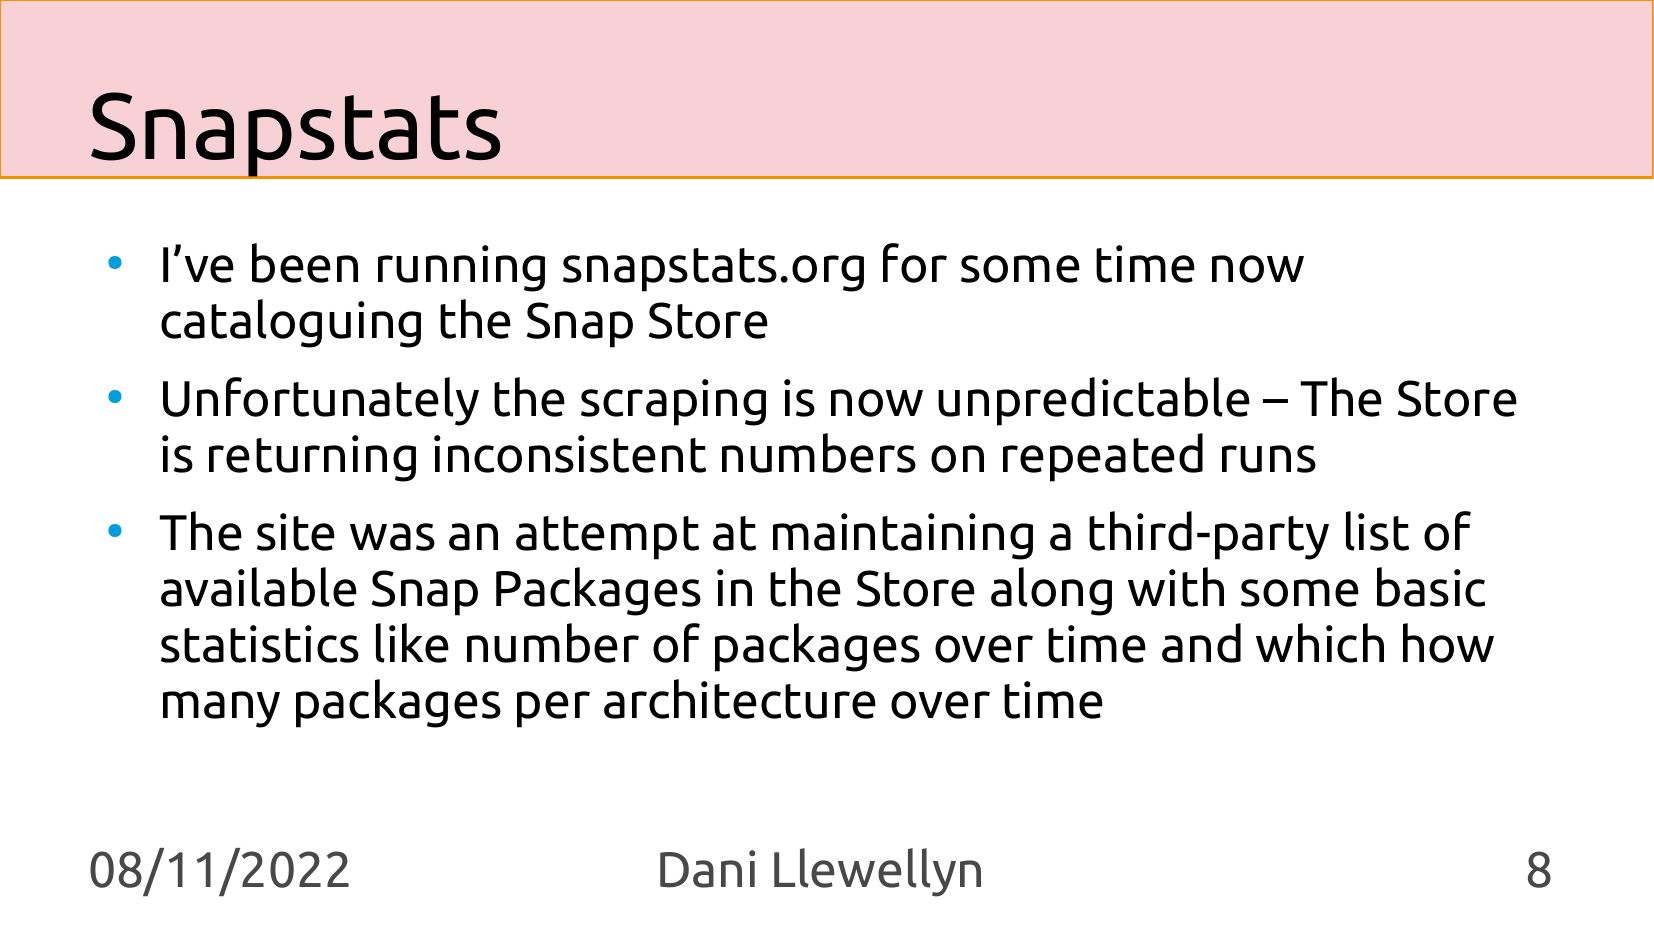

# Snapstats
I’ve been running snapstats.org for some time now cataloguing the Snap Store
Unfortunately the scraping is now unpredictable – The Store is returning inconsistent numbers on repeated runs
The site was an attempt at maintaining a third-party list of available Snap Packages in the Store along with some basic statistics like number of packages over time and which how many packages per architecture over time
08/11/2022
Dani Llewellyn
8